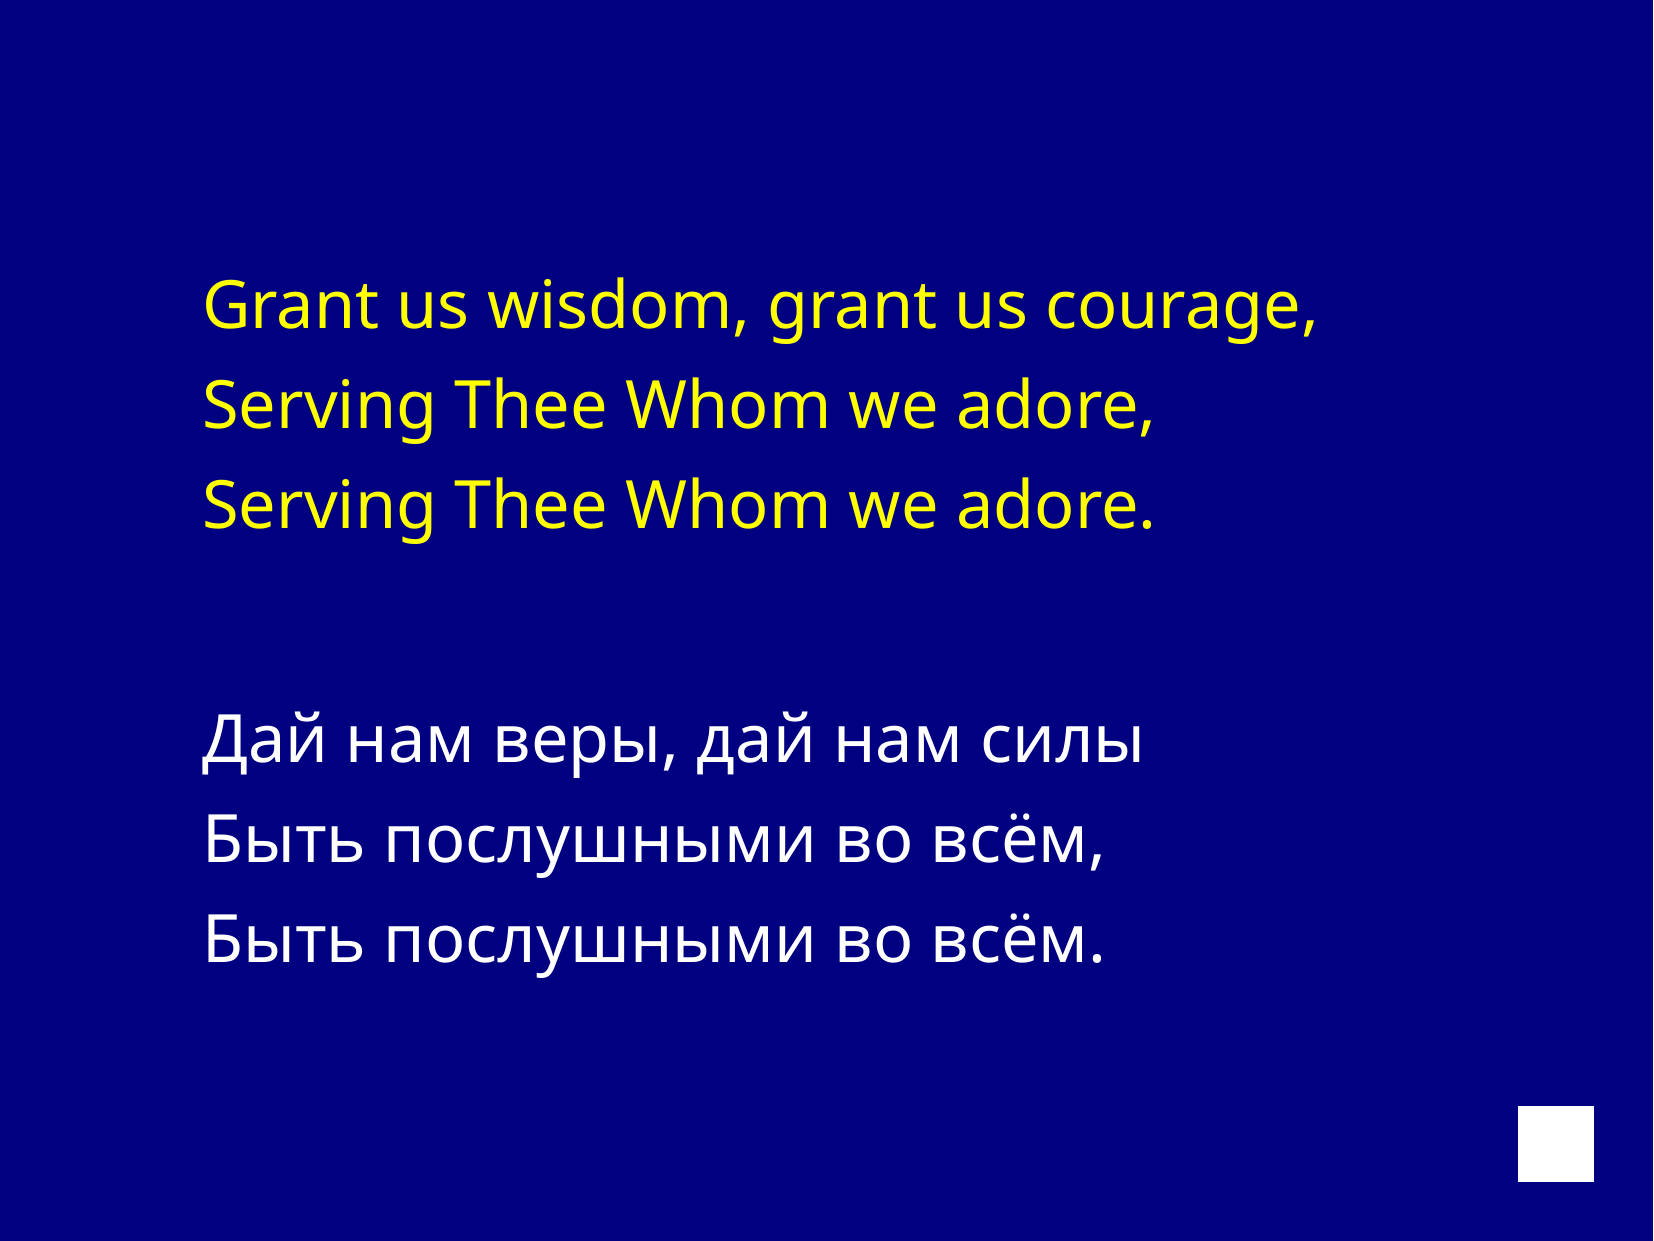

Grant us wisdom, grant us courage,
	Serving Thee Whom we adore,
	Serving Thee Whom we adore.
	Дай нам веры, дай нам силы
	Быть послушными во всём,
	Быть послушными во всём.